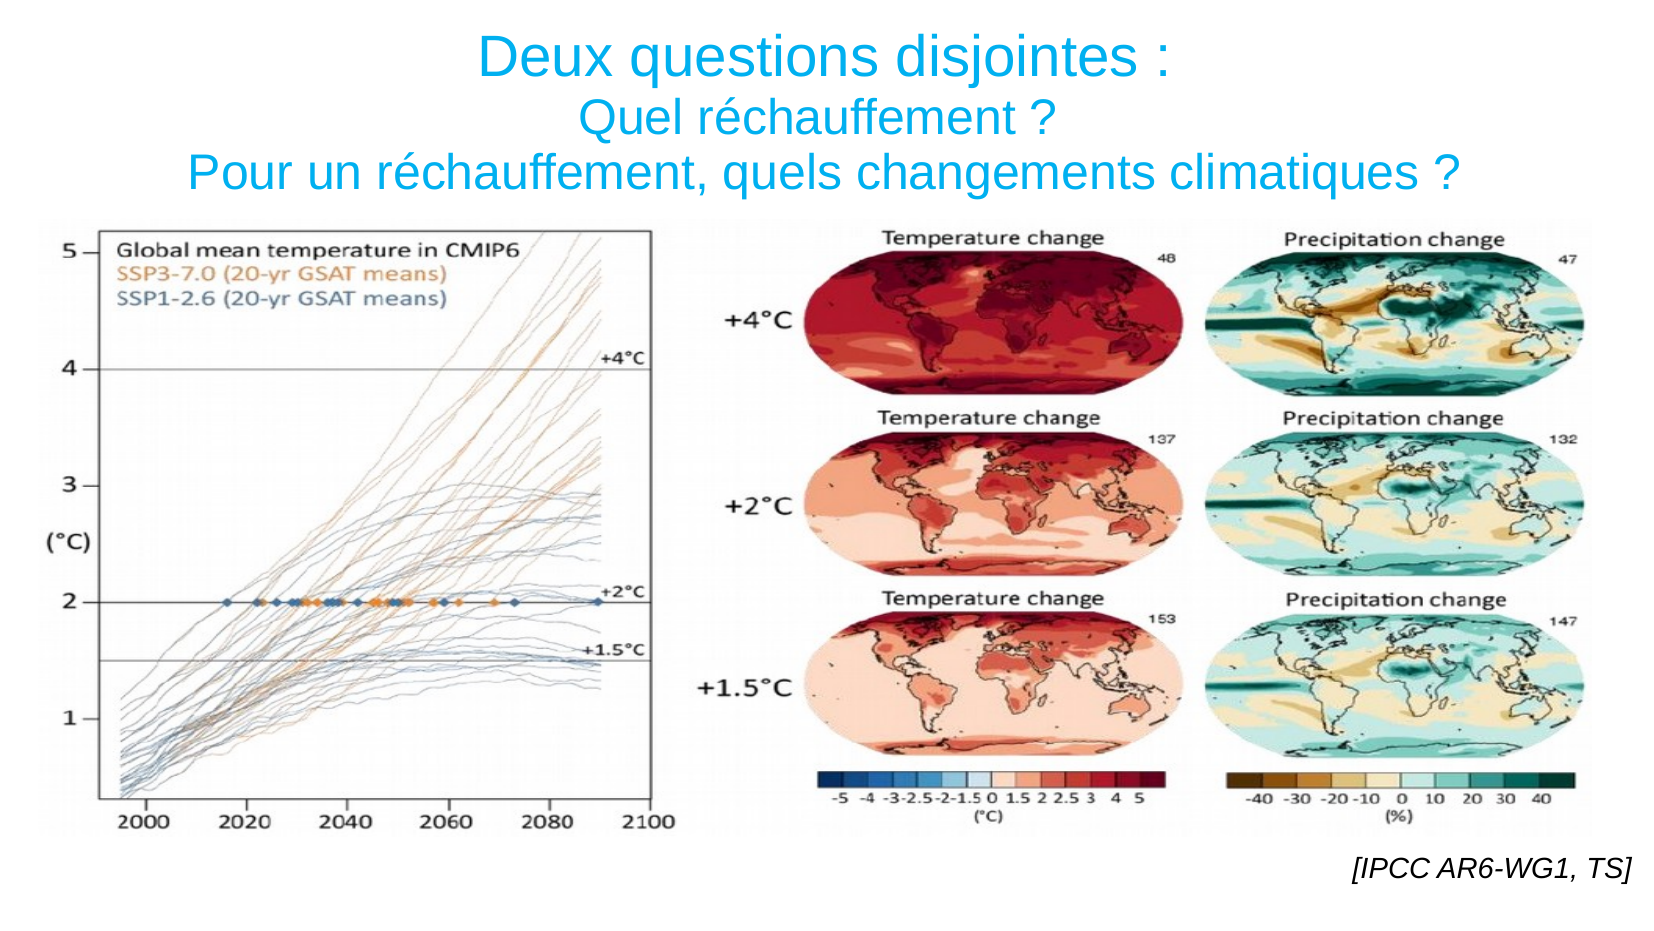

Deux questions disjointes :
Quel réchauffement ?
Pour un réchauffement, quels changements climatiques ?
[IPCC AR6-WG1, TS]